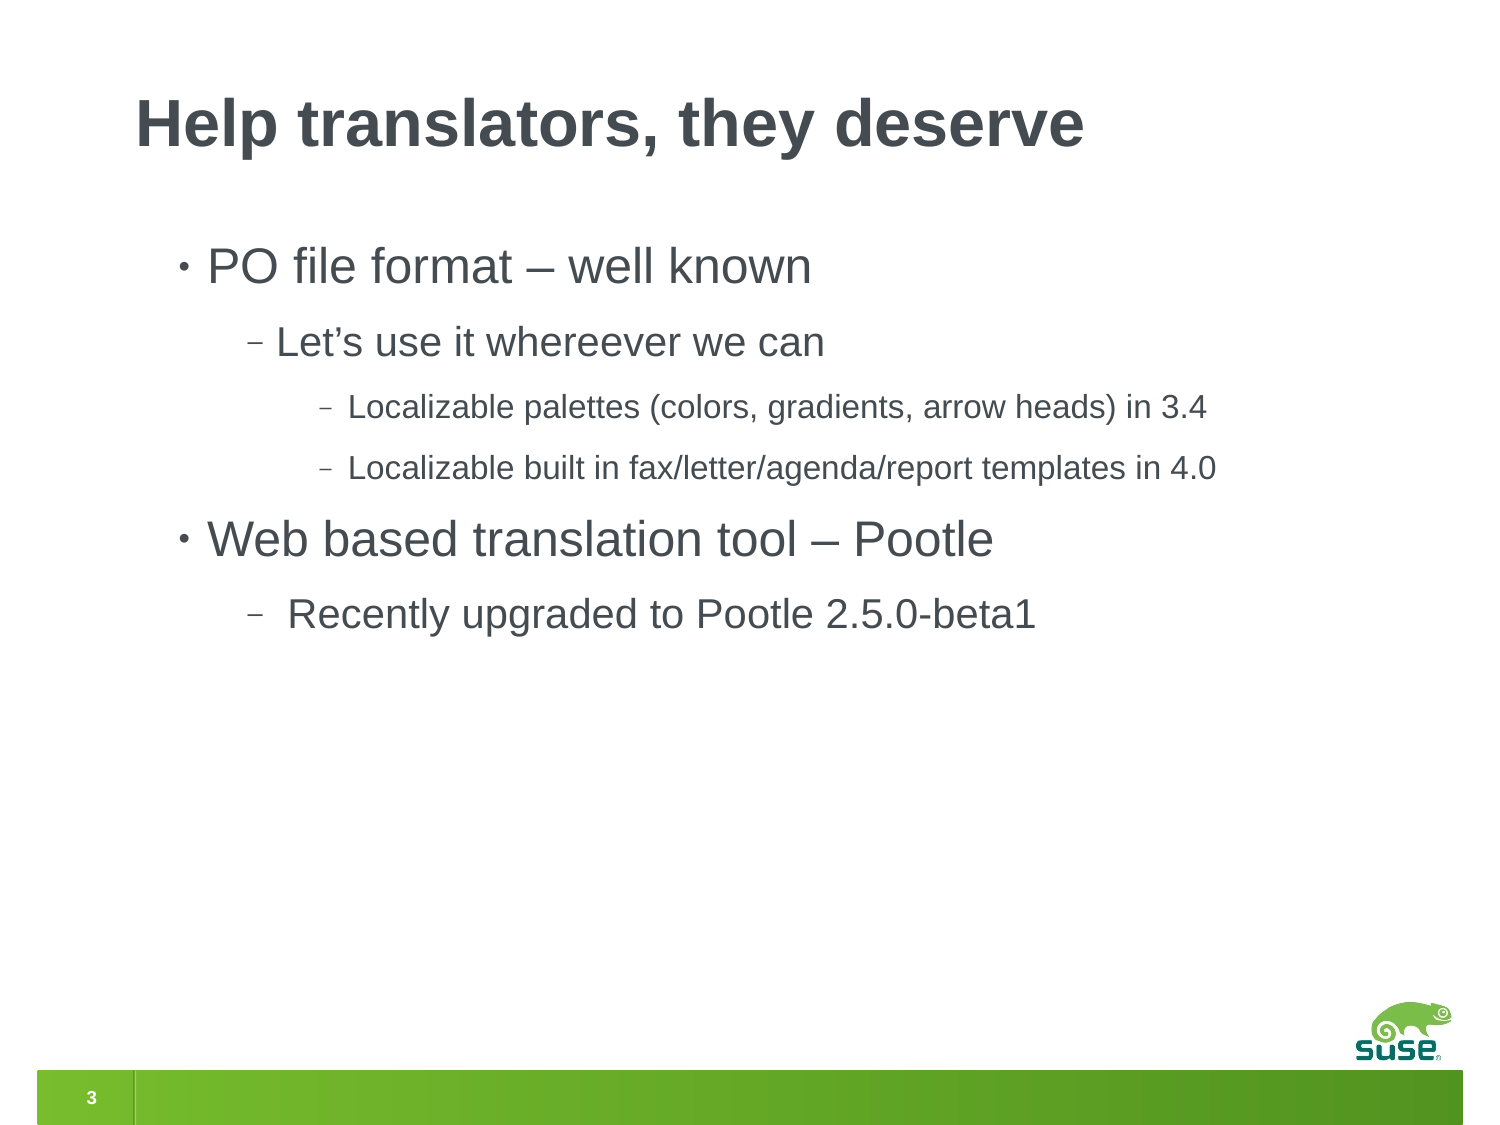

# Help translators, they deserve
PO file format – well known
Let’s use it whereever we can
Localizable palettes (colors, gradients, arrow heads) in 3.4
Localizable built in fax/letter/agenda/report templates in 4.0
Web based translation tool – Pootle
 Recently upgraded to Pootle 2.5.0-beta1